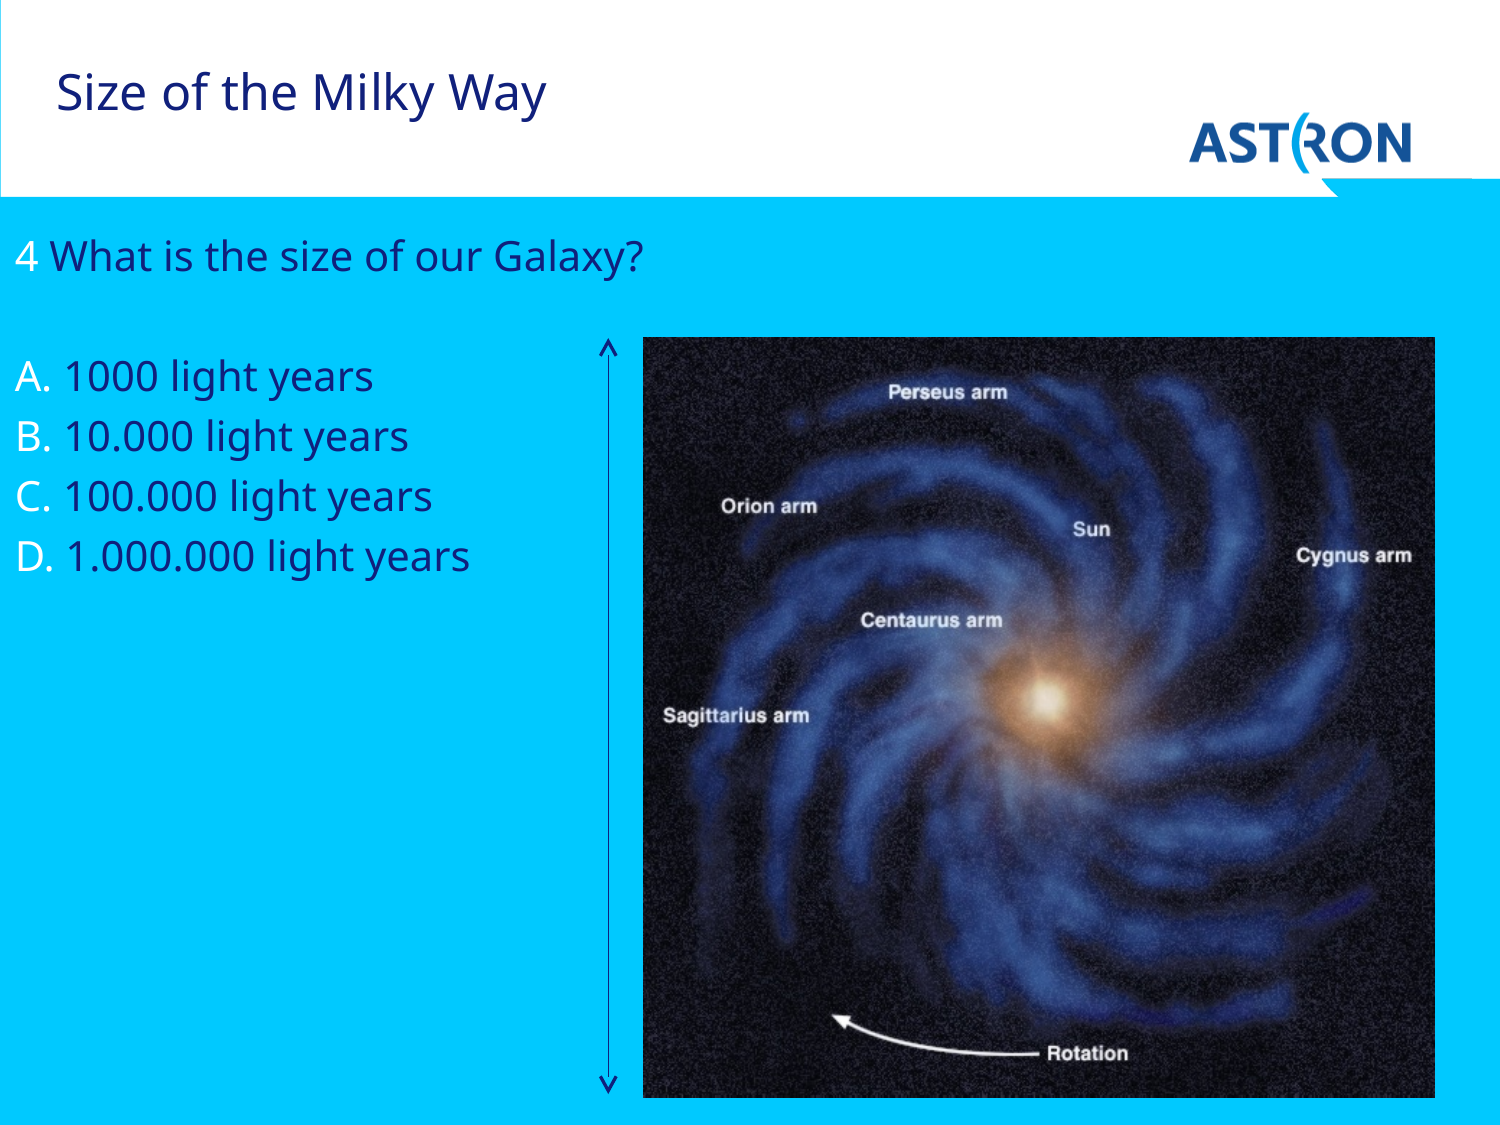

Size of the Milky Way
4 What is the size of our Galaxy?
 1000 light years
 10.000 light years
 100.000 light years
 1.000.000 light years